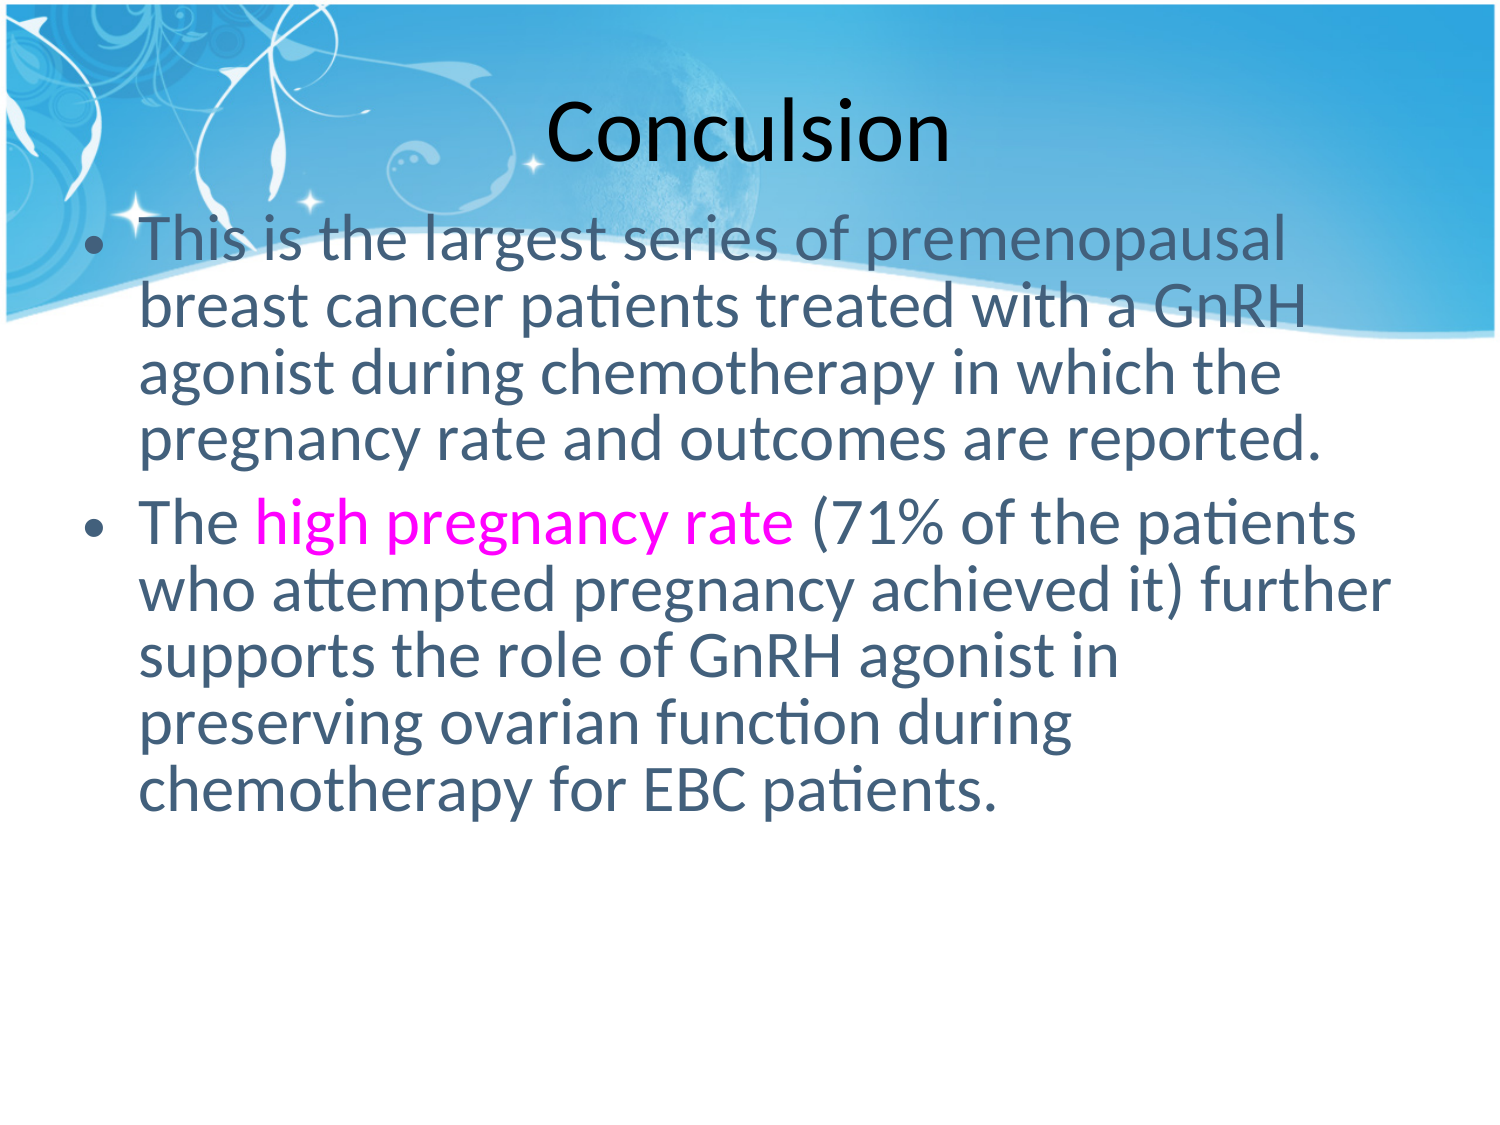

# Conculsion
This is the largest series of premenopausal breast cancer patients treated with a GnRH agonist during chemotherapy in which the pregnancy rate and outcomes are reported.
The high pregnancy rate (71% of the patients who attempted pregnancy achieved it) further supports the role of GnRH agonist in preserving ovarian function during chemotherapy for EBC patients.